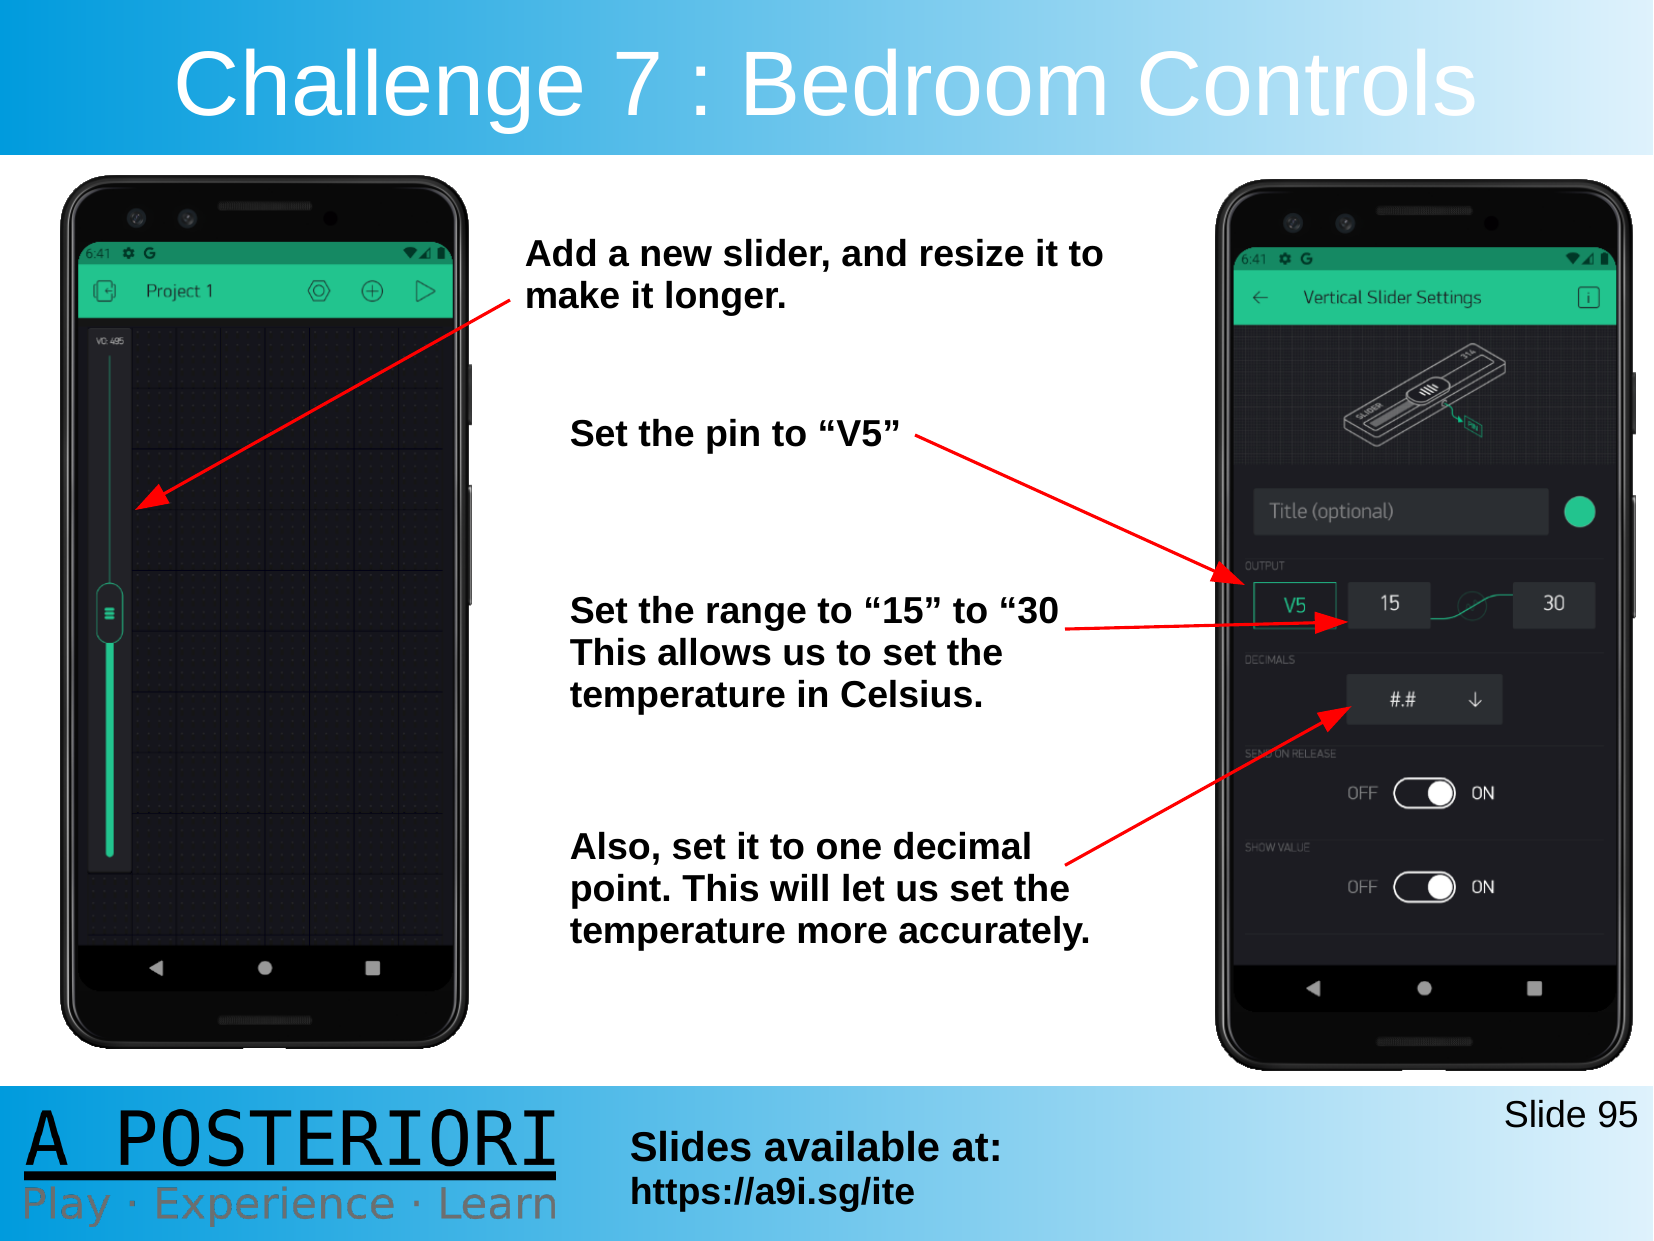

# Challenge 7 : Bedroom Controls
Add a new slider, and resize it to make it longer.
Set the pin to “V5”
Set the range to “15” to “30
This allows us to set the temperature in Celsius.
Also, set it to one decimal point. This will let us set the temperature more accurately.